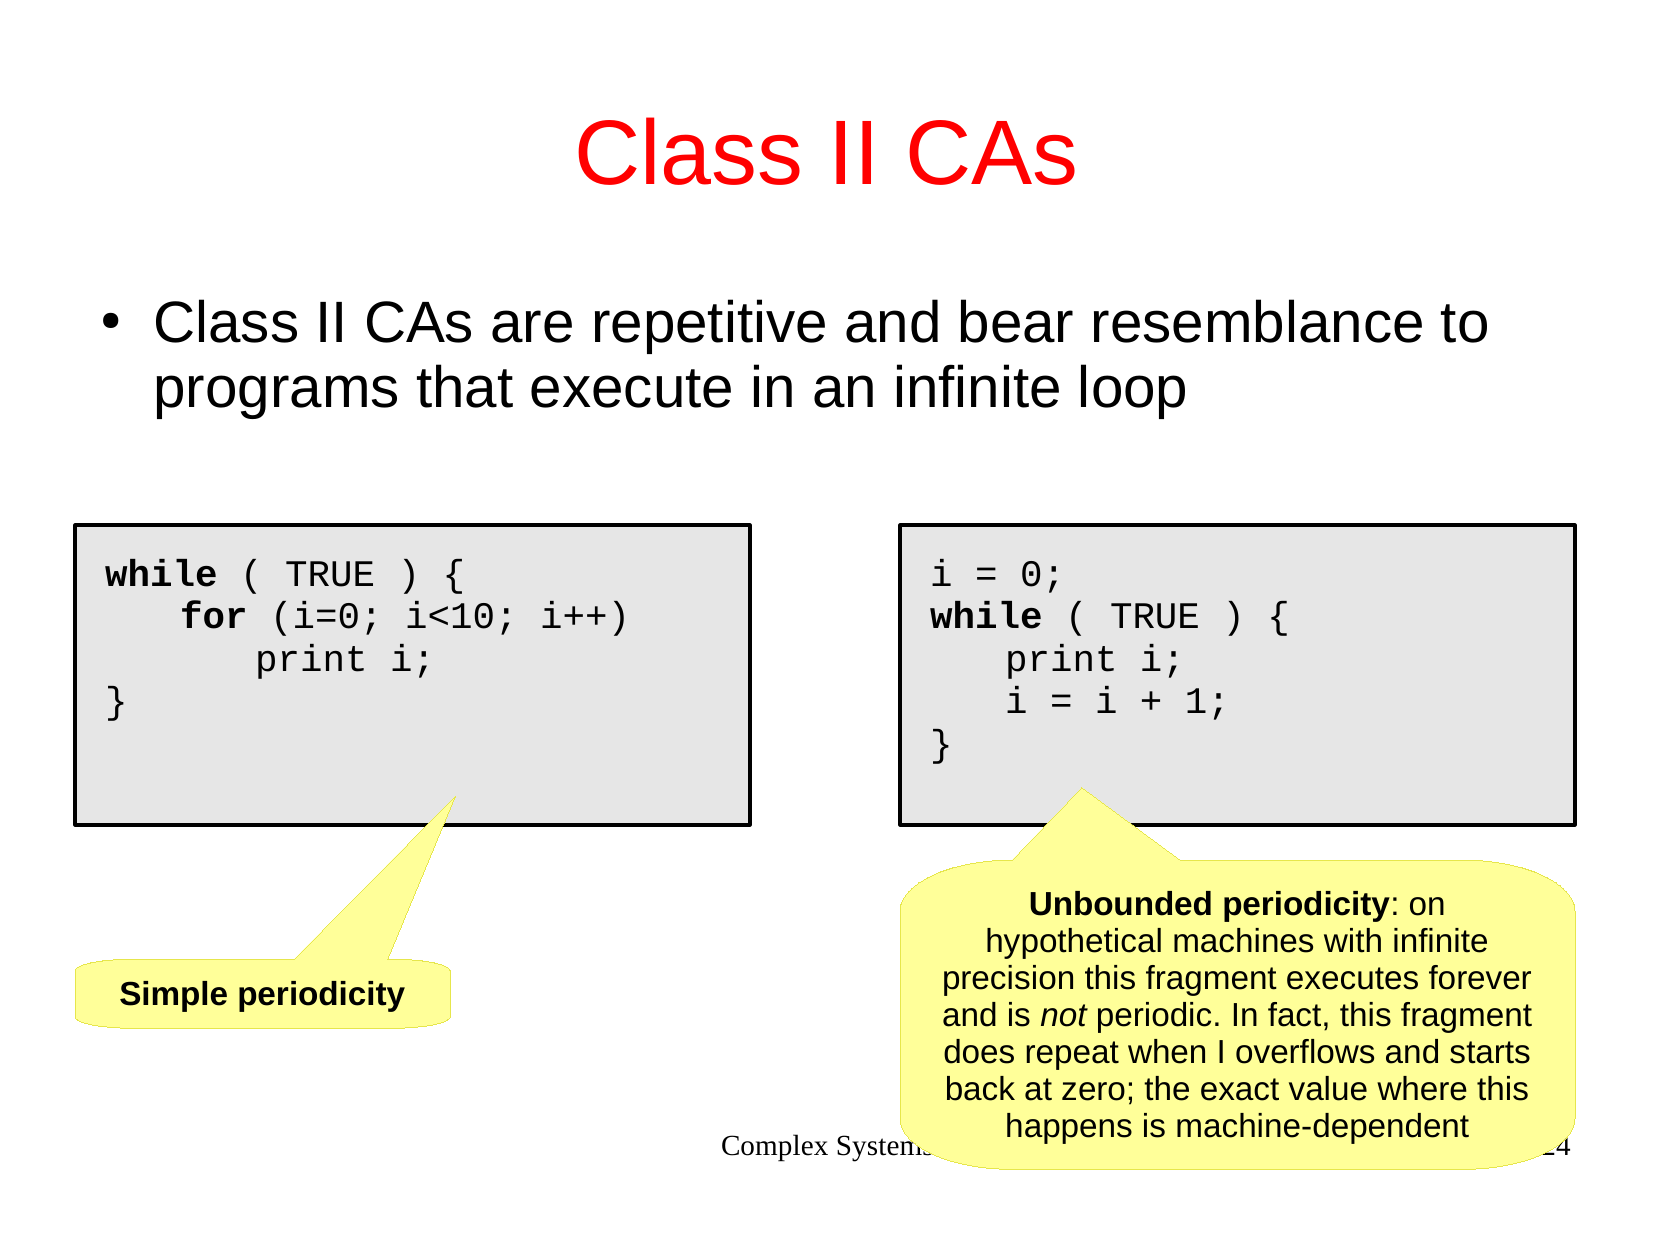

# Class II CAs
Class II CAs are repetitive and bear resemblance to programs that execute in an infinite loop
while ( TRUE ) {
	for (i=0; i<10; i++)
		print i;
}
i = 0;
while ( TRUE ) {					print i;
	i = i + 1;
}
Unbounded periodicity: on hypothetical machines with infinite precision this fragment executes forever and is not periodic. In fact, this fragment does repeat when I overflows and starts back at zero; the exact value where this happens is machine-dependent
Simple periodicity
Complex Systems
24